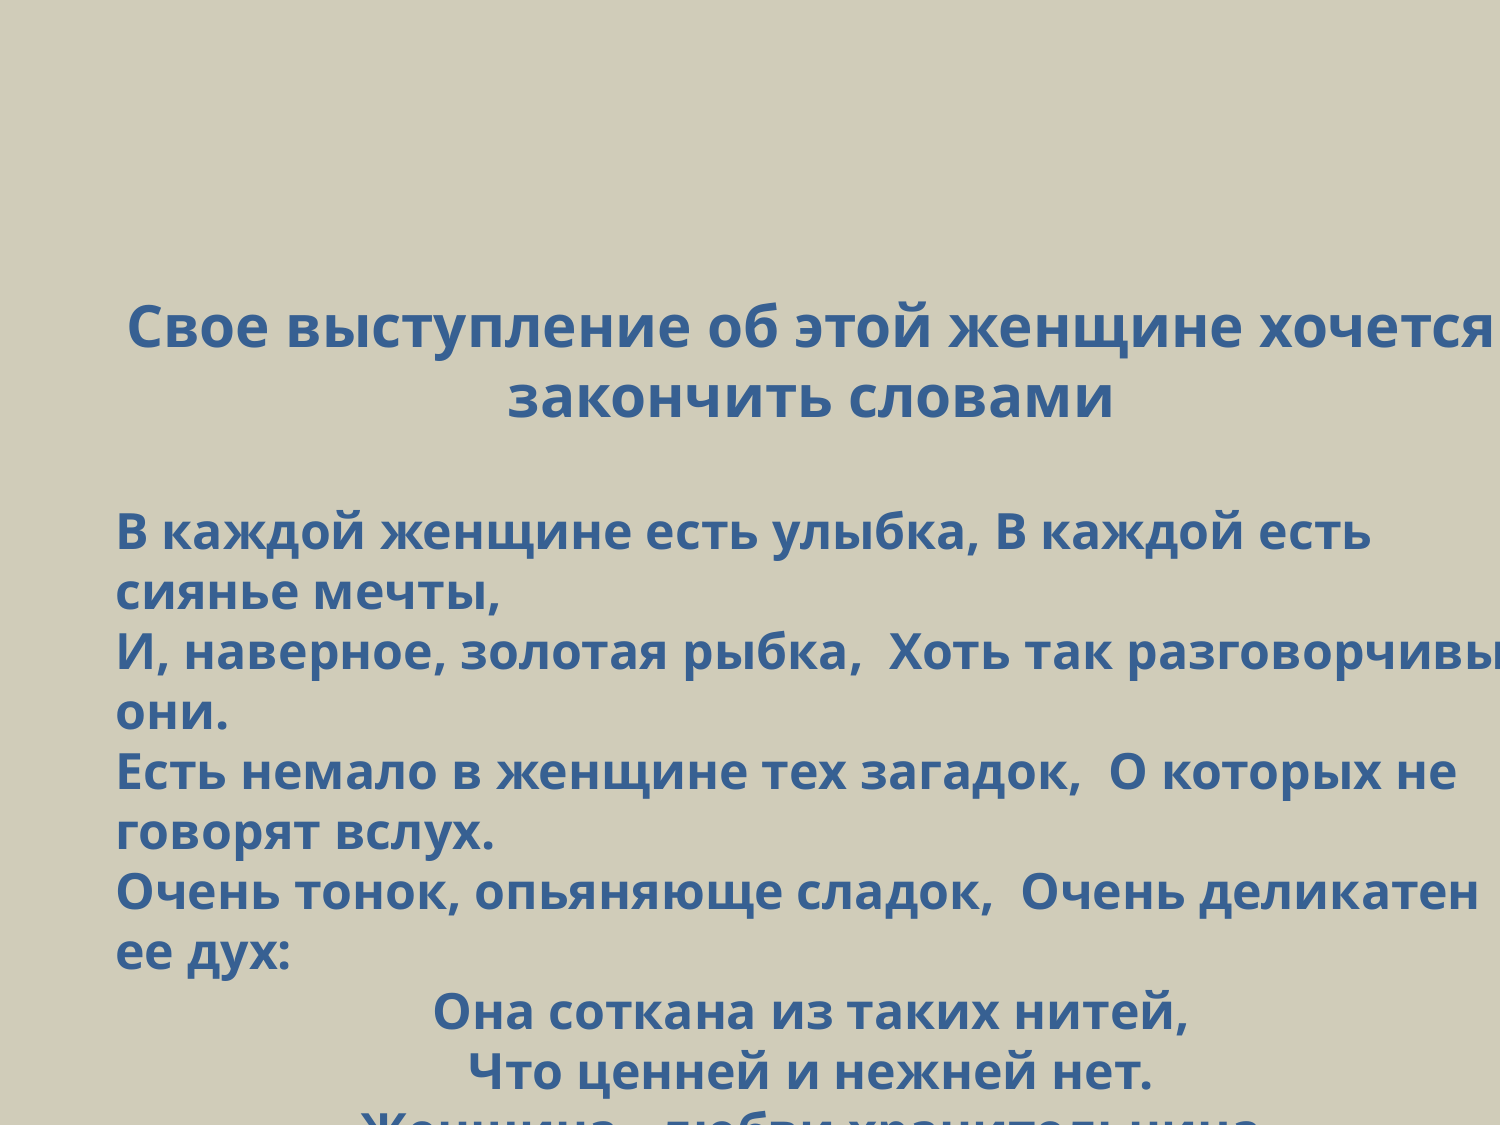

Свое выступление об этой женщине хочется закончить словами
В каждой женщине есть улыбка, В каждой есть сиянье мечты,
И, наверное, золотая рыбка, Хоть так разговорчивы они.
Есть немало в женщине тех загадок, О которых не говорят вслух.
Очень тонок, опьяняюще сладок, Очень деликатен ее дух:
Она соткана из таких нитей,
Что ценней и нежней нет.
Женщина - любви хранительница
И спокойный, мощный свет.